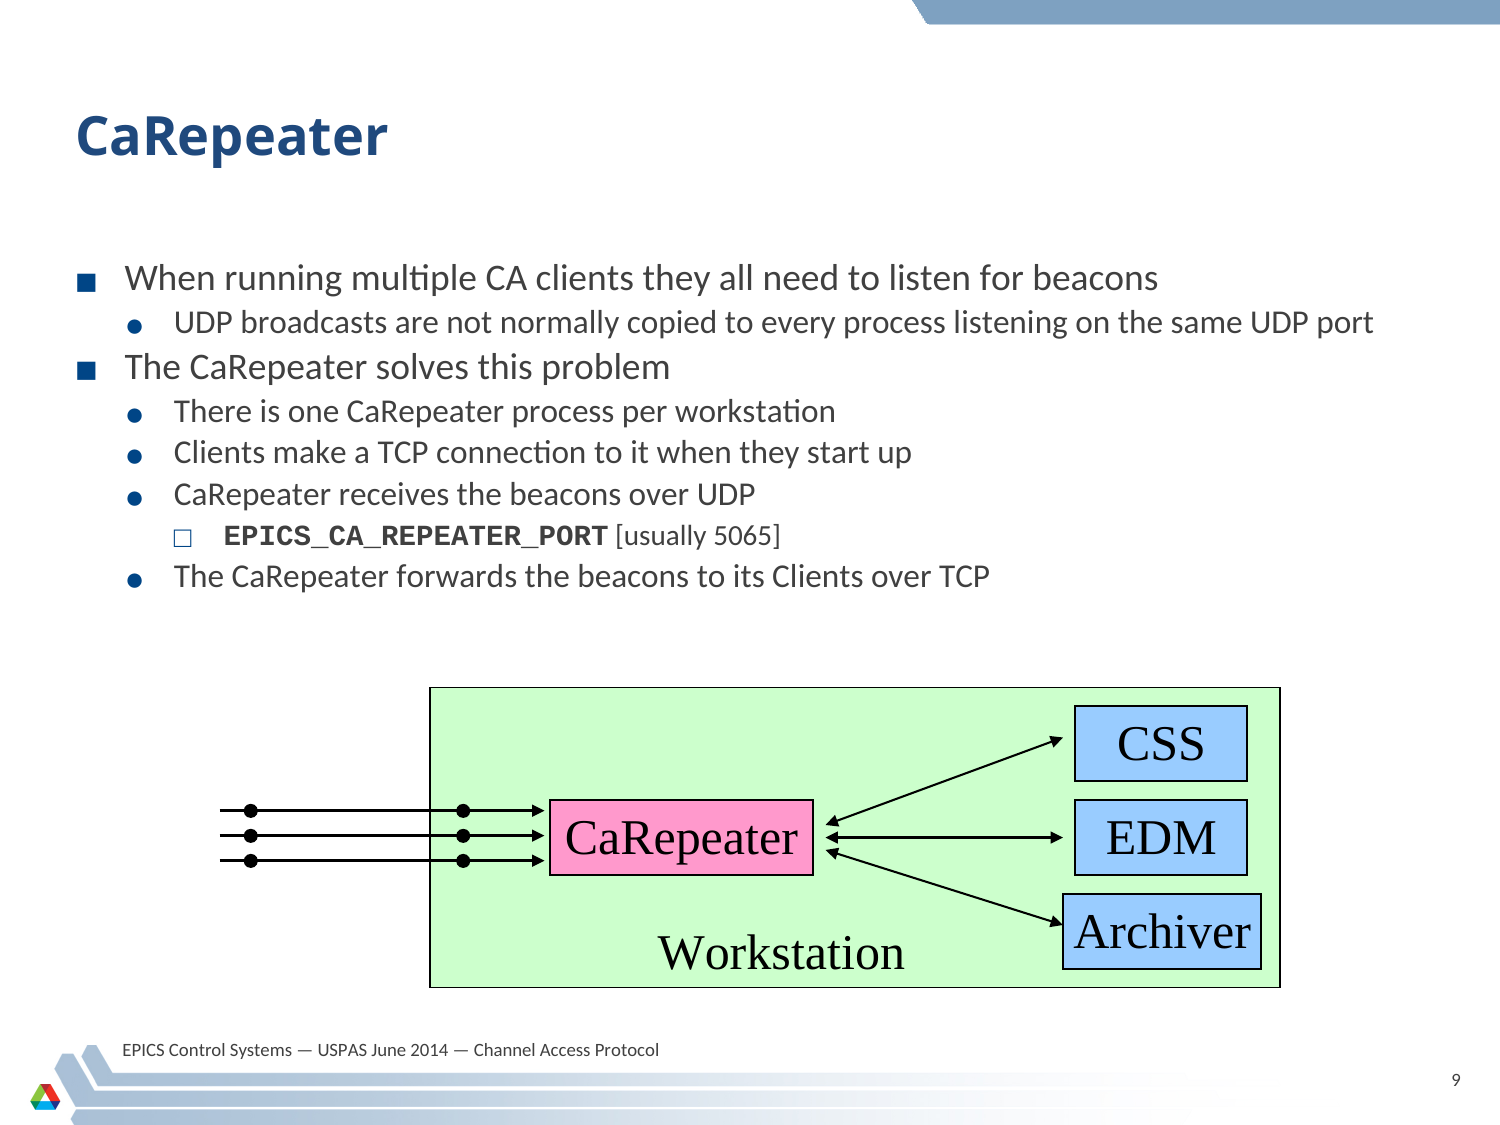

# CaRepeater
When running multiple CA clients they all need to listen for beacons
UDP broadcasts are not normally copied to every process listening on the same UDP port
The CaRepeater solves this problem
There is one CaRepeater process per workstation
Clients make a TCP connection to it when they start up
CaRepeater receives the beacons over UDP
EPICS_CA_REPEATER_PORT [usually 5065]
The CaRepeater forwards the beacons to its Clients over TCP
 Workstation
CSS
CaRepeater
EDM
Archiver
EPICS Control Systems — USPAS June 2014 — Channel Access Protocol
9